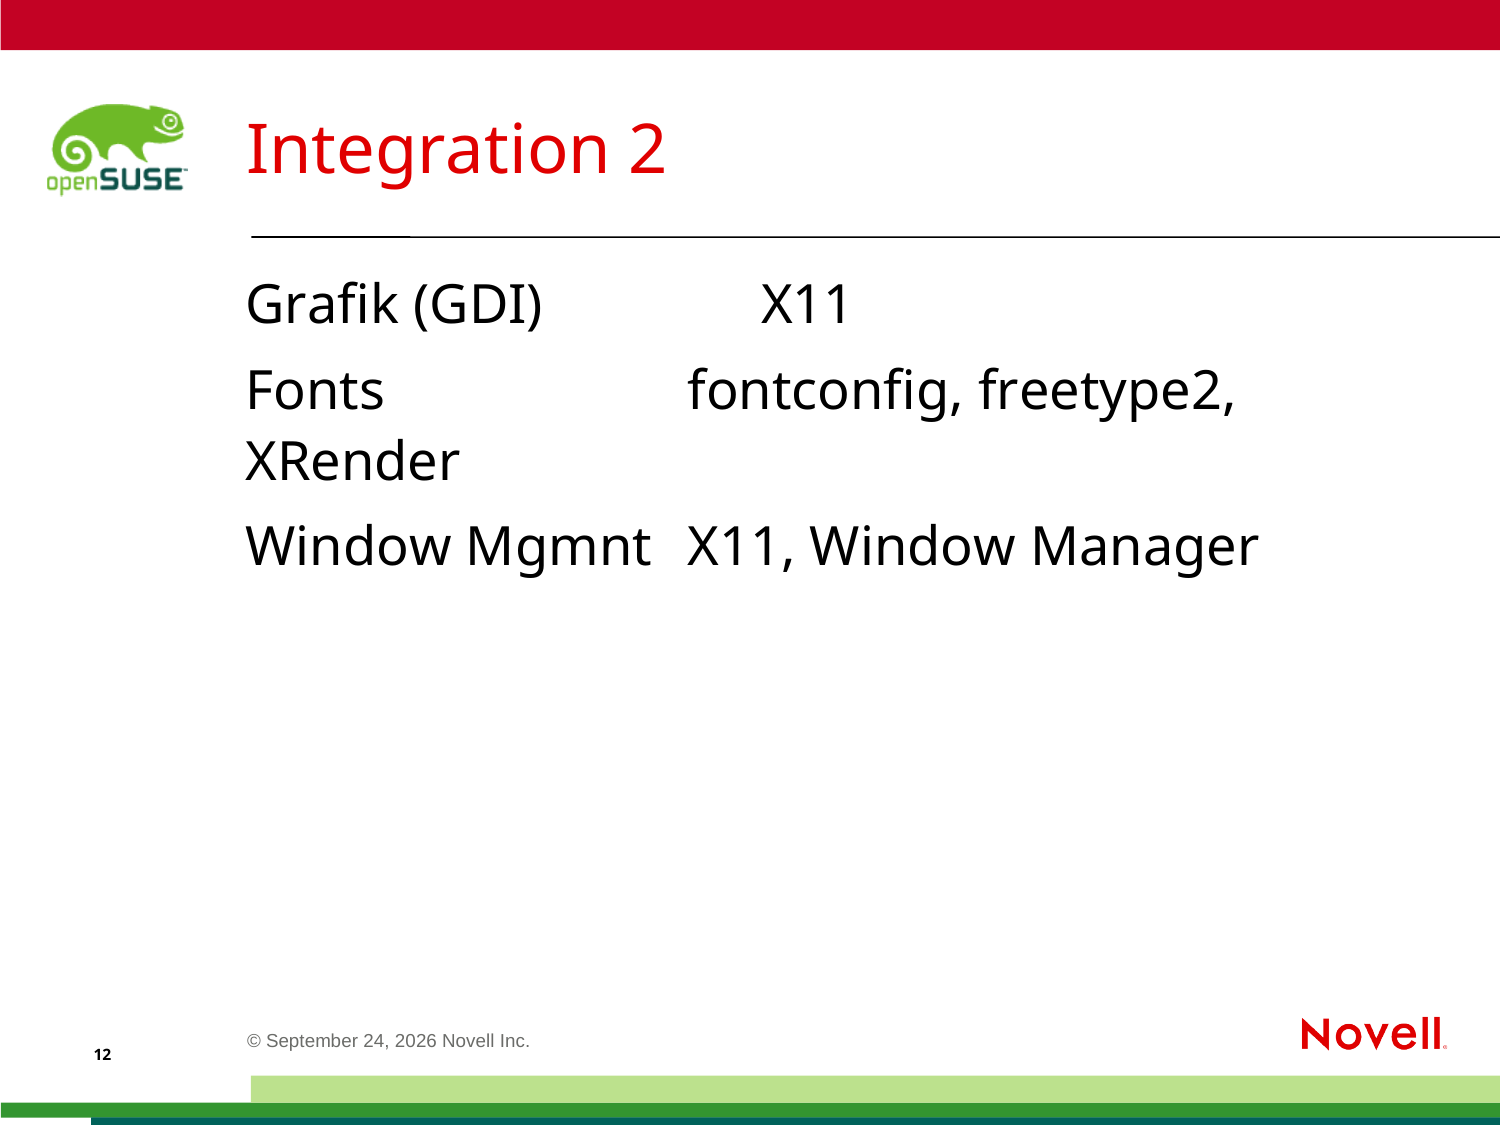

# Integration 2
Grafik (GDI)			X11
Fonts					fontconfig, freetype2, XRender
Window Mgmnt	X11, Window Manager